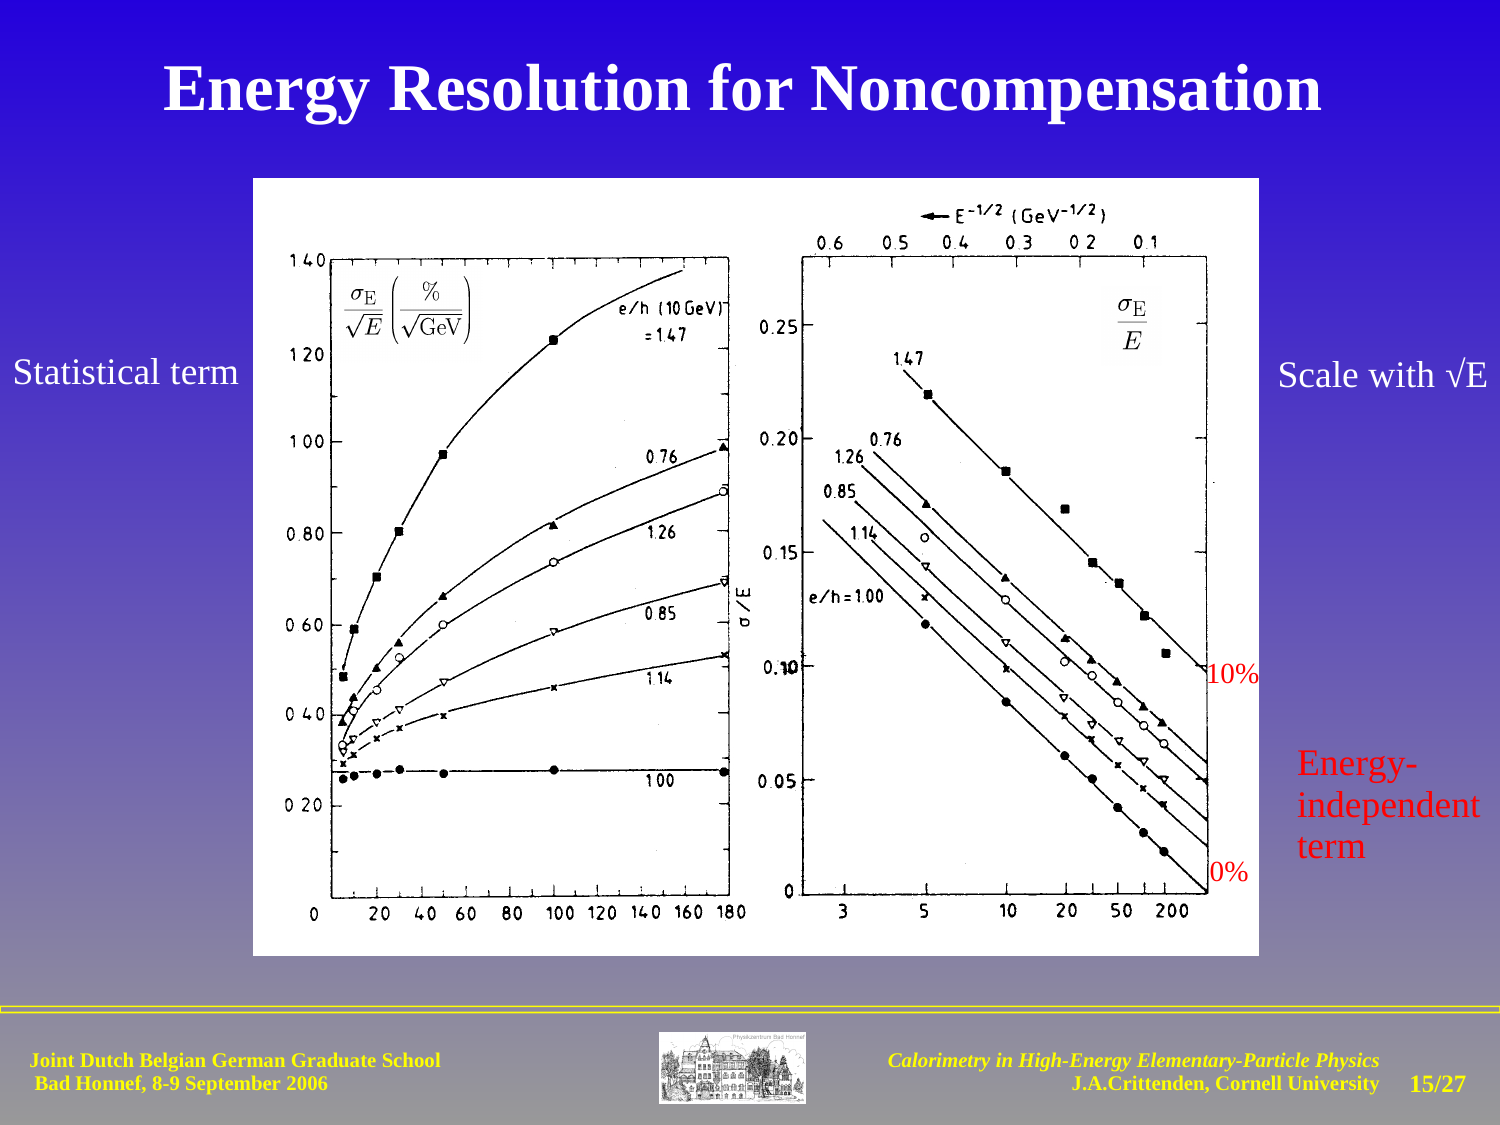

# Energy Resolution for Noncompensation
Statistical term
Scale with √E
10%
Energy-
independent
term
0%